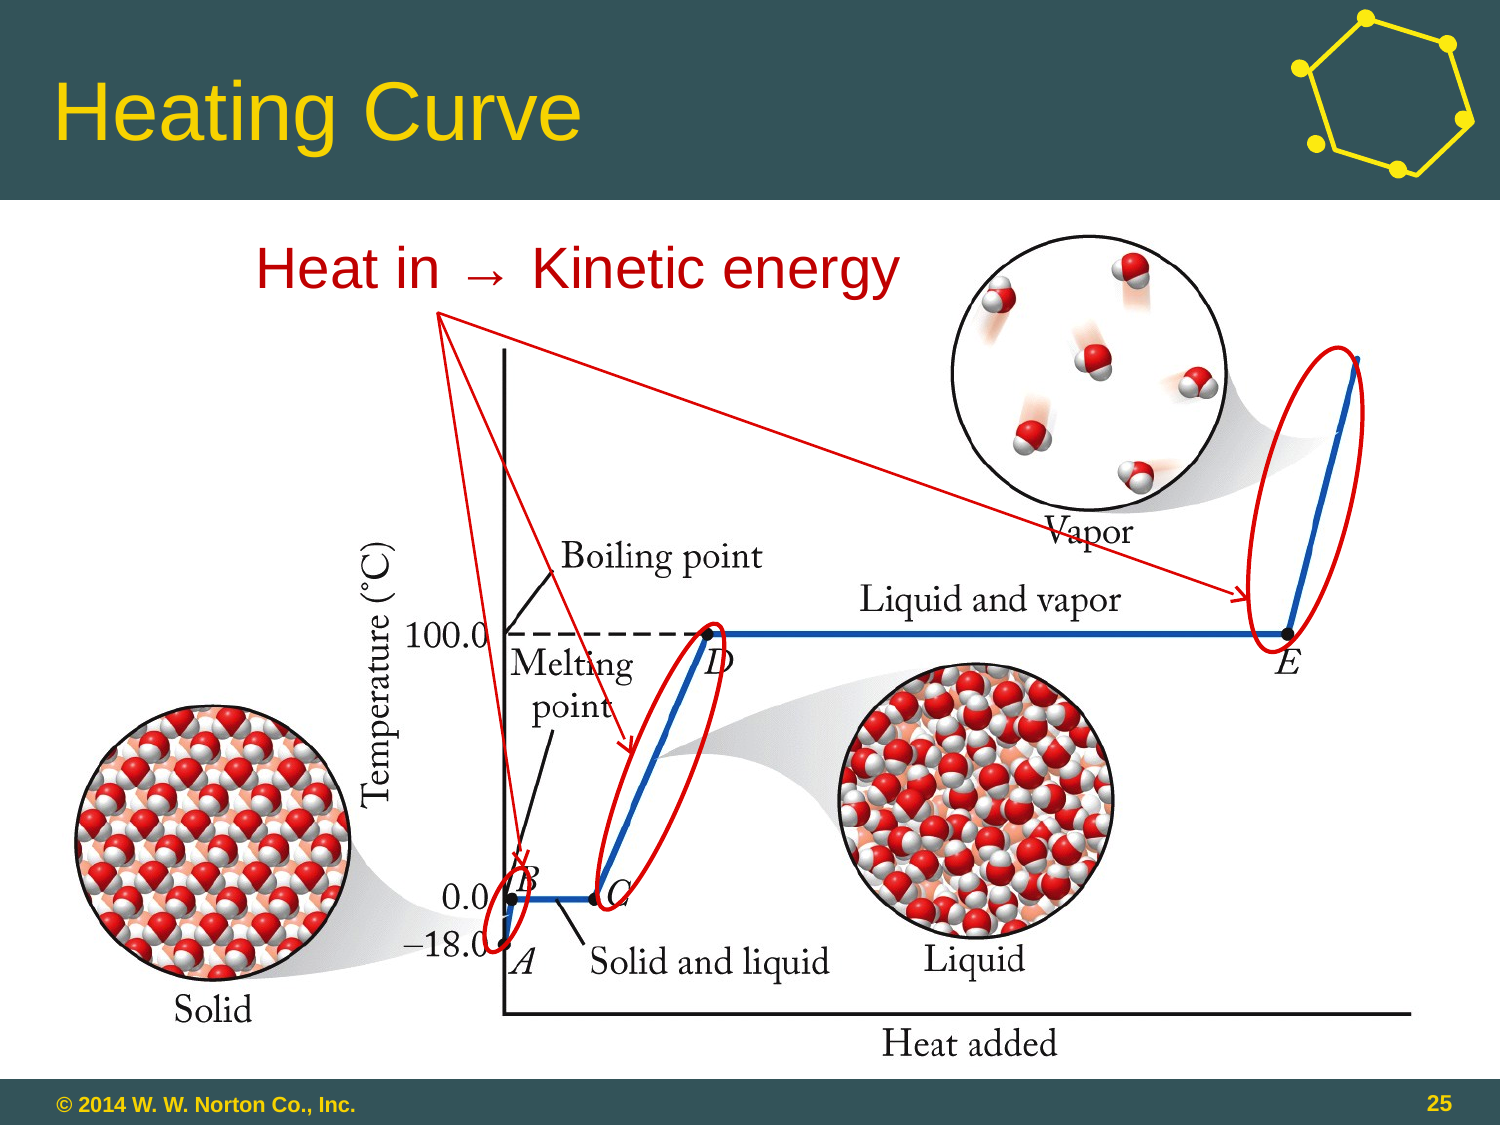

# Heating Curve
Heat in → Kinetic energy